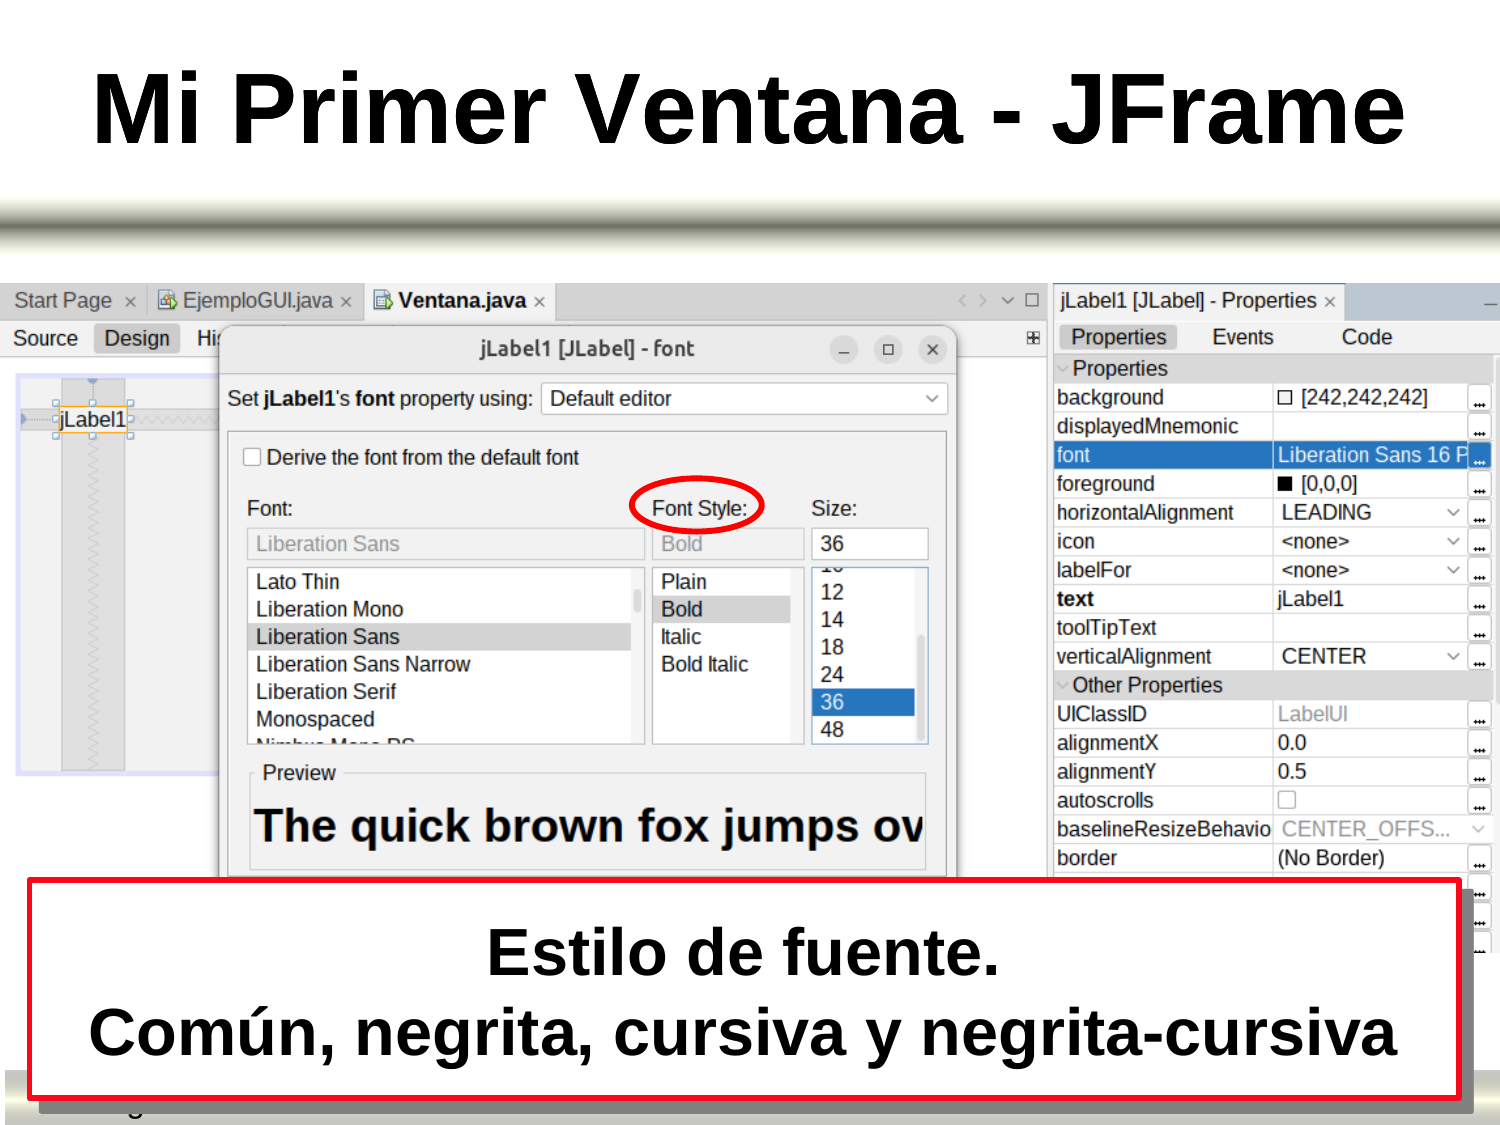

# Mi Primer Ventana - JFrame
Mi Primer Ventana - JFrame
Estilo de fuente.
Común, negrita, cursiva y negrita-cursiva